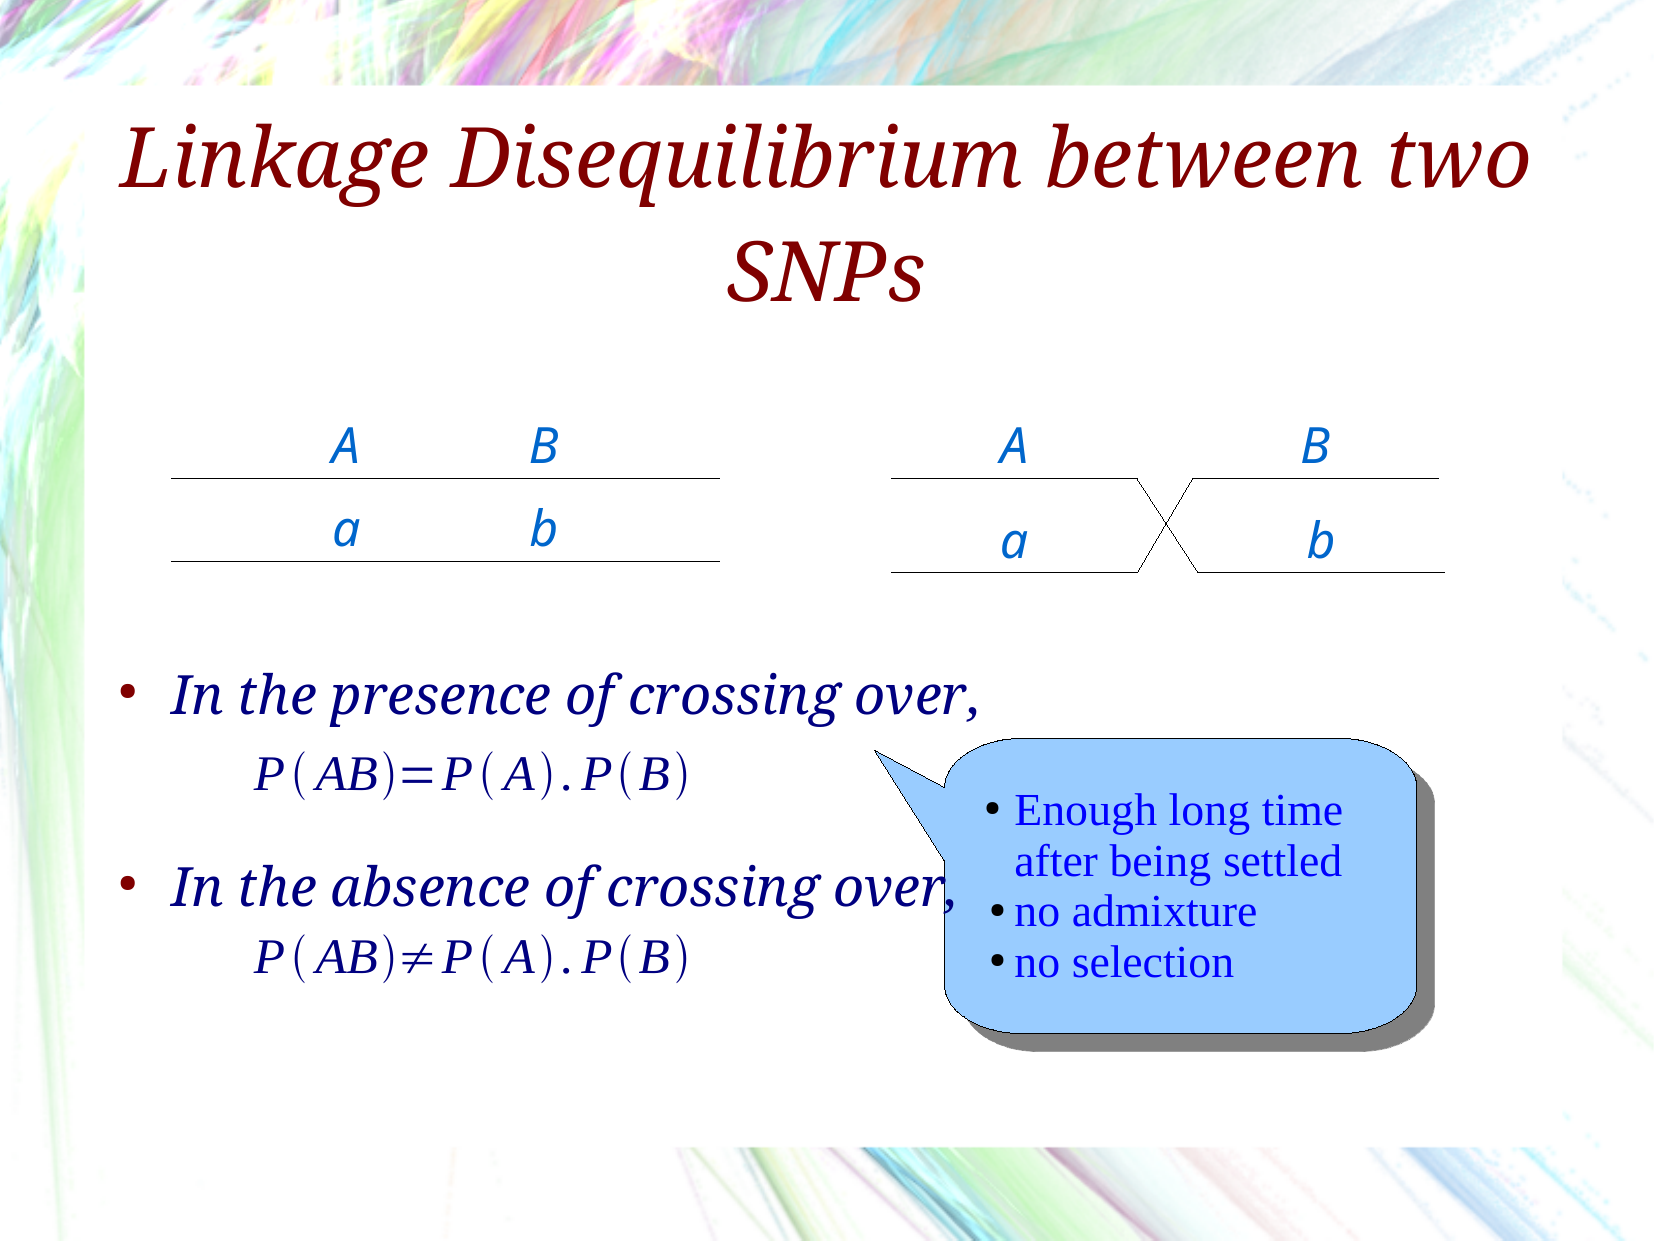

# Linkage Disequilibrium between two SNPs
A B
A
B
a b
a
b
In the presence of crossing over,
In the absence of crossing over,
Enough long time after being settled
no admixture
no selection